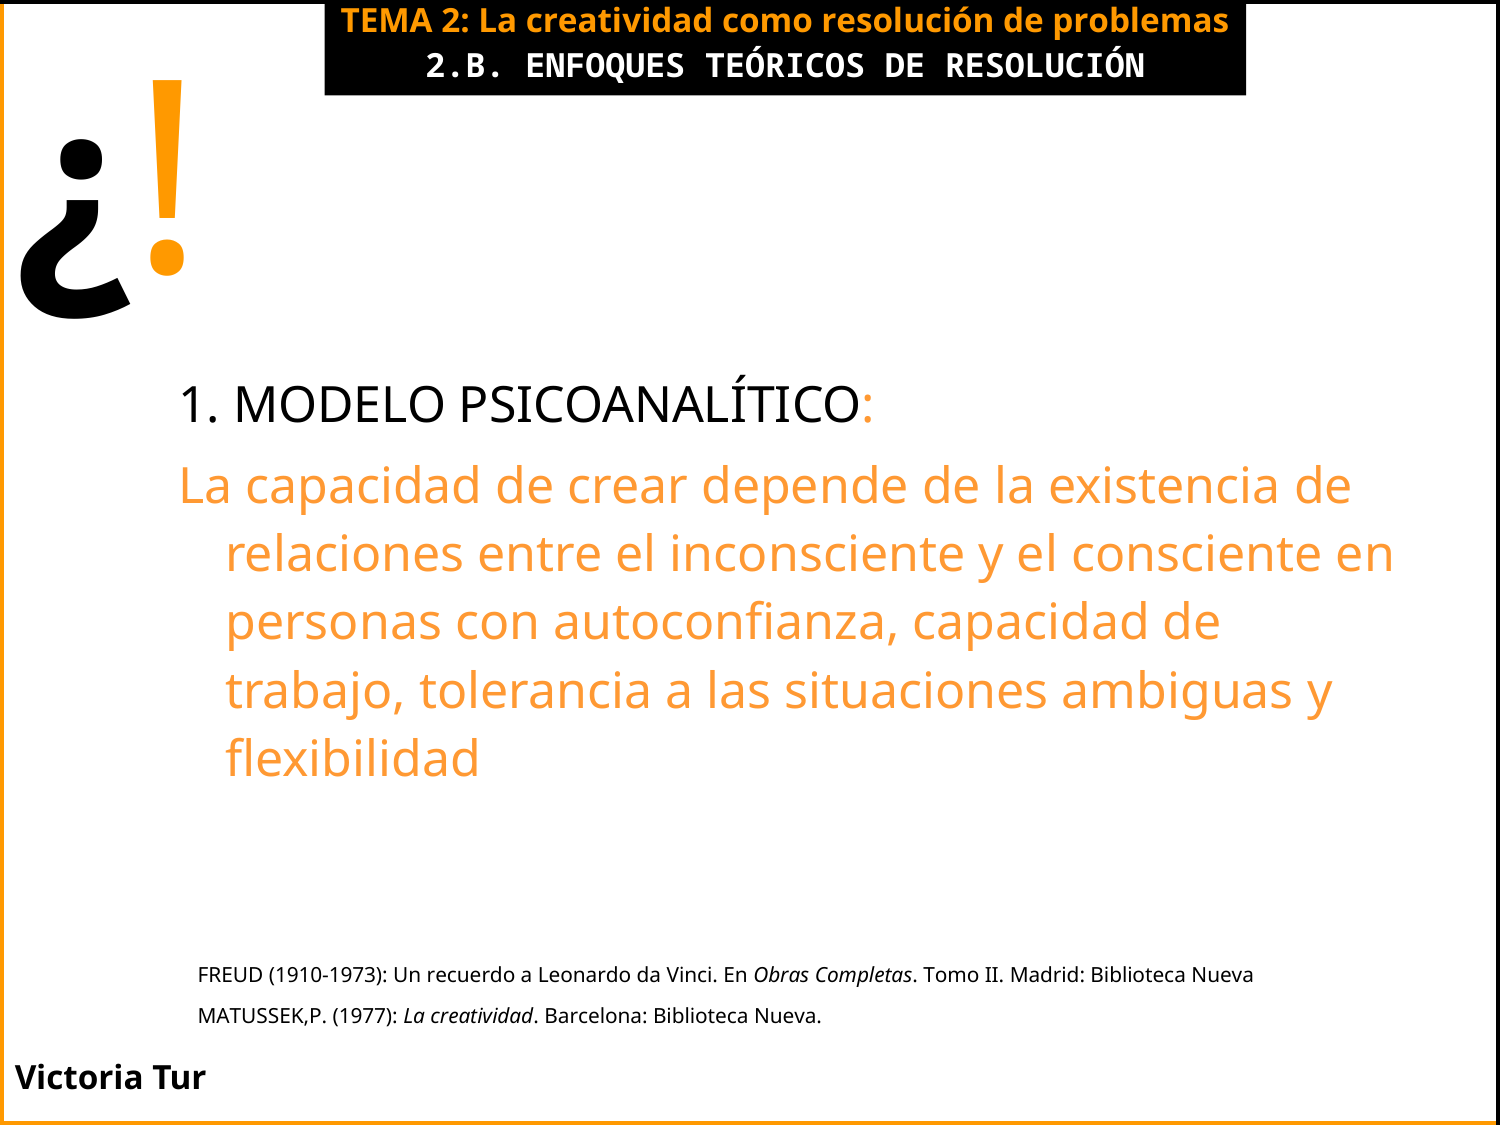

# 1. MODELO PSICOANALÍTICO:
La capacidad de crear depende de la existencia de relaciones entre el inconsciente y el consciente en personas con autoconfianza, capacidad de trabajo, tolerancia a las situaciones ambiguas y flexibilidad
FREUD (1910-1973): Un recuerdo a Leonardo da Vinci. En Obras Completas. Tomo II. Madrid: Biblioteca Nueva
MATUSSEK,P. (1977): La creatividad. Barcelona: Biblioteca Nueva.